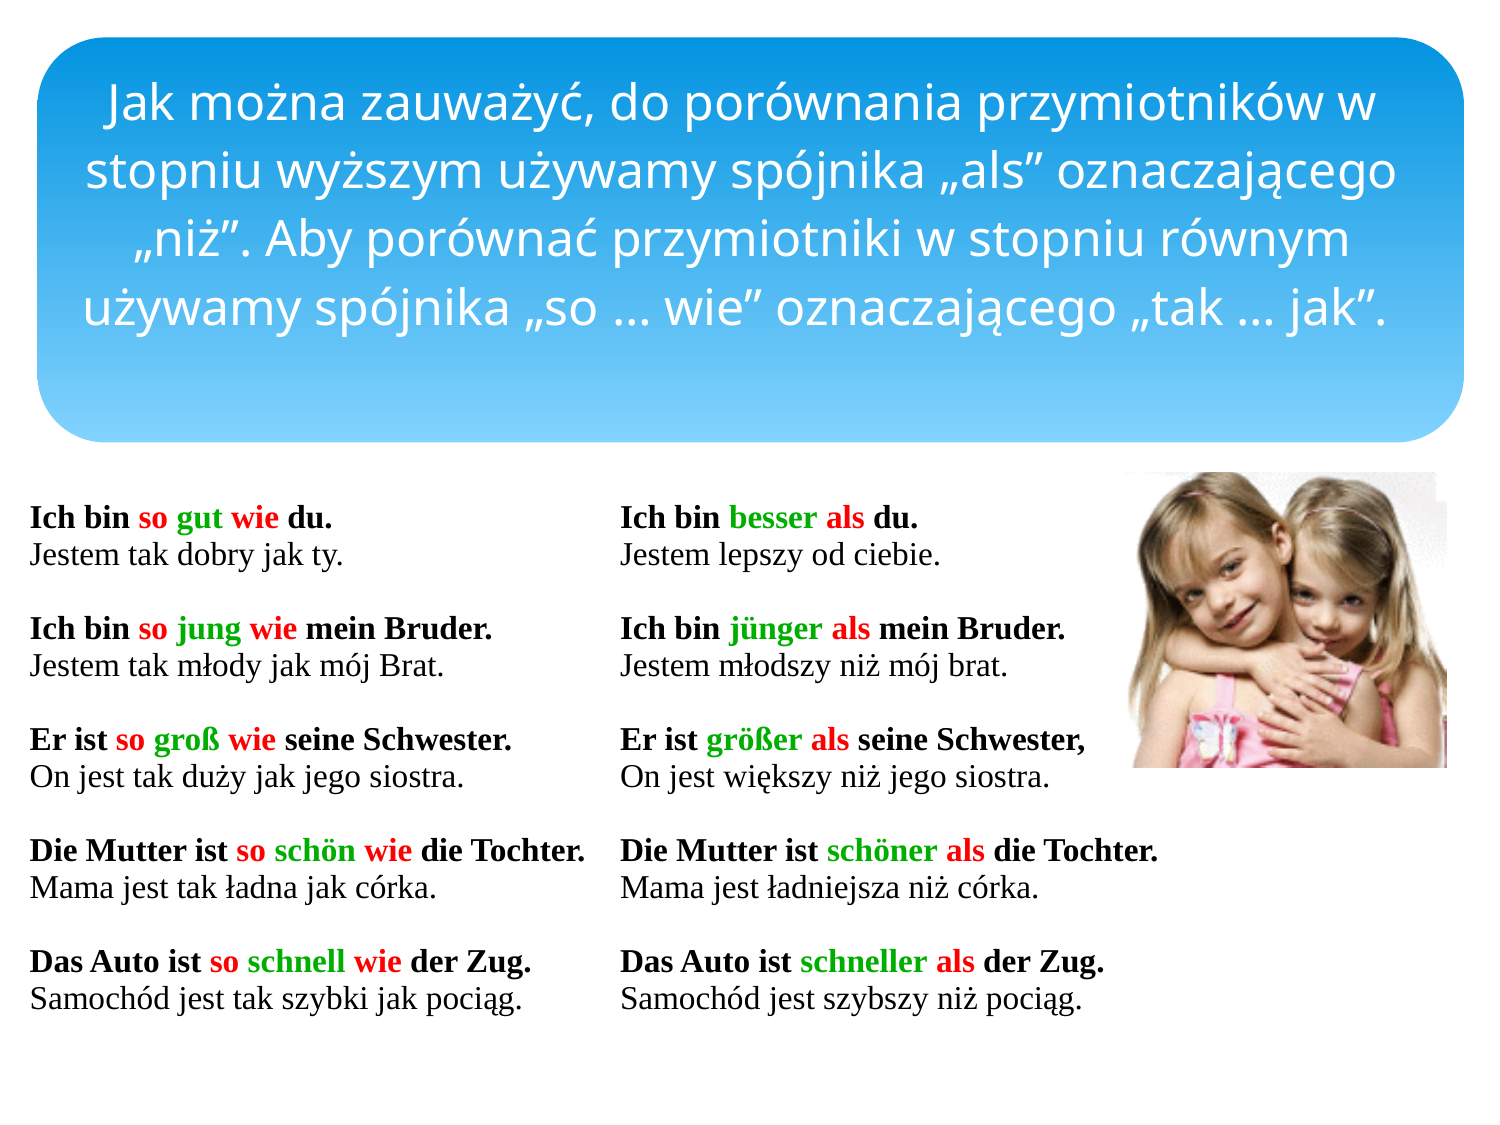

# Jak można zauważyć, do porównania przymiotników w stopniu wyższym używamy spójnika „als” oznaczającego „niż”. Aby porównać przymiotniki w stopniu równym używamy spójnika „so … wie” oznaczającego „tak … jak”.
Ich bin so gut wie du. 				Ich bin besser als du.
Jestem tak dobry jak ty. 				Jestem lepszy od ciebie.
Ich bin so jung wie mein Bruder.		Ich bin jünger als mein Bruder.
Jestem tak młody jak mój Brat.			Jestem młodszy niż mój brat.
Er ist so groß wie seine Schwester. 		Er ist größer als seine Schwester,
On jest tak duży jak jego siostra. 		On jest większy niż jego siostra.
Die Mutter ist so schön wie die Tochter. 	Die Mutter ist schöner als die Tochter.
Mama jest tak ładna jak córka.			Mama jest ładniejsza niż córka.
Das Auto ist so schnell wie der Zug.		Das Auto ist schneller als der Zug.
Samochód jest tak szybki jak pociąg.		Samochód jest szybszy niż pociąg.